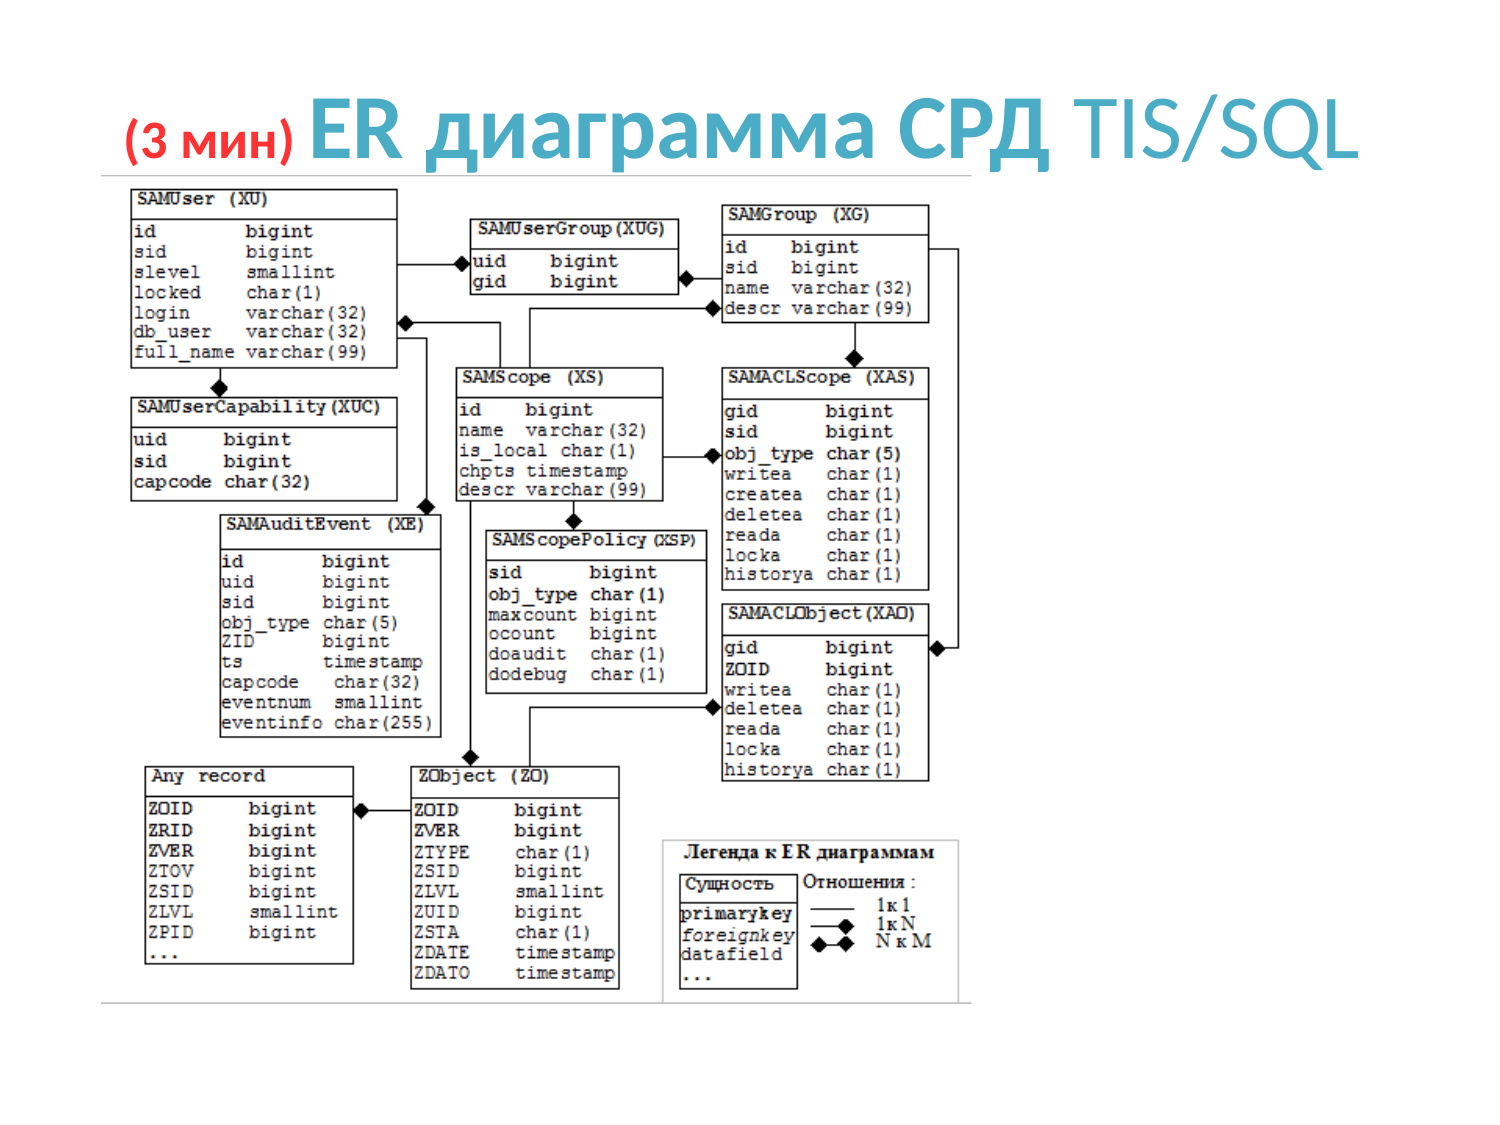

# (3 мин) ER диаграмма СРД TIS/SQL